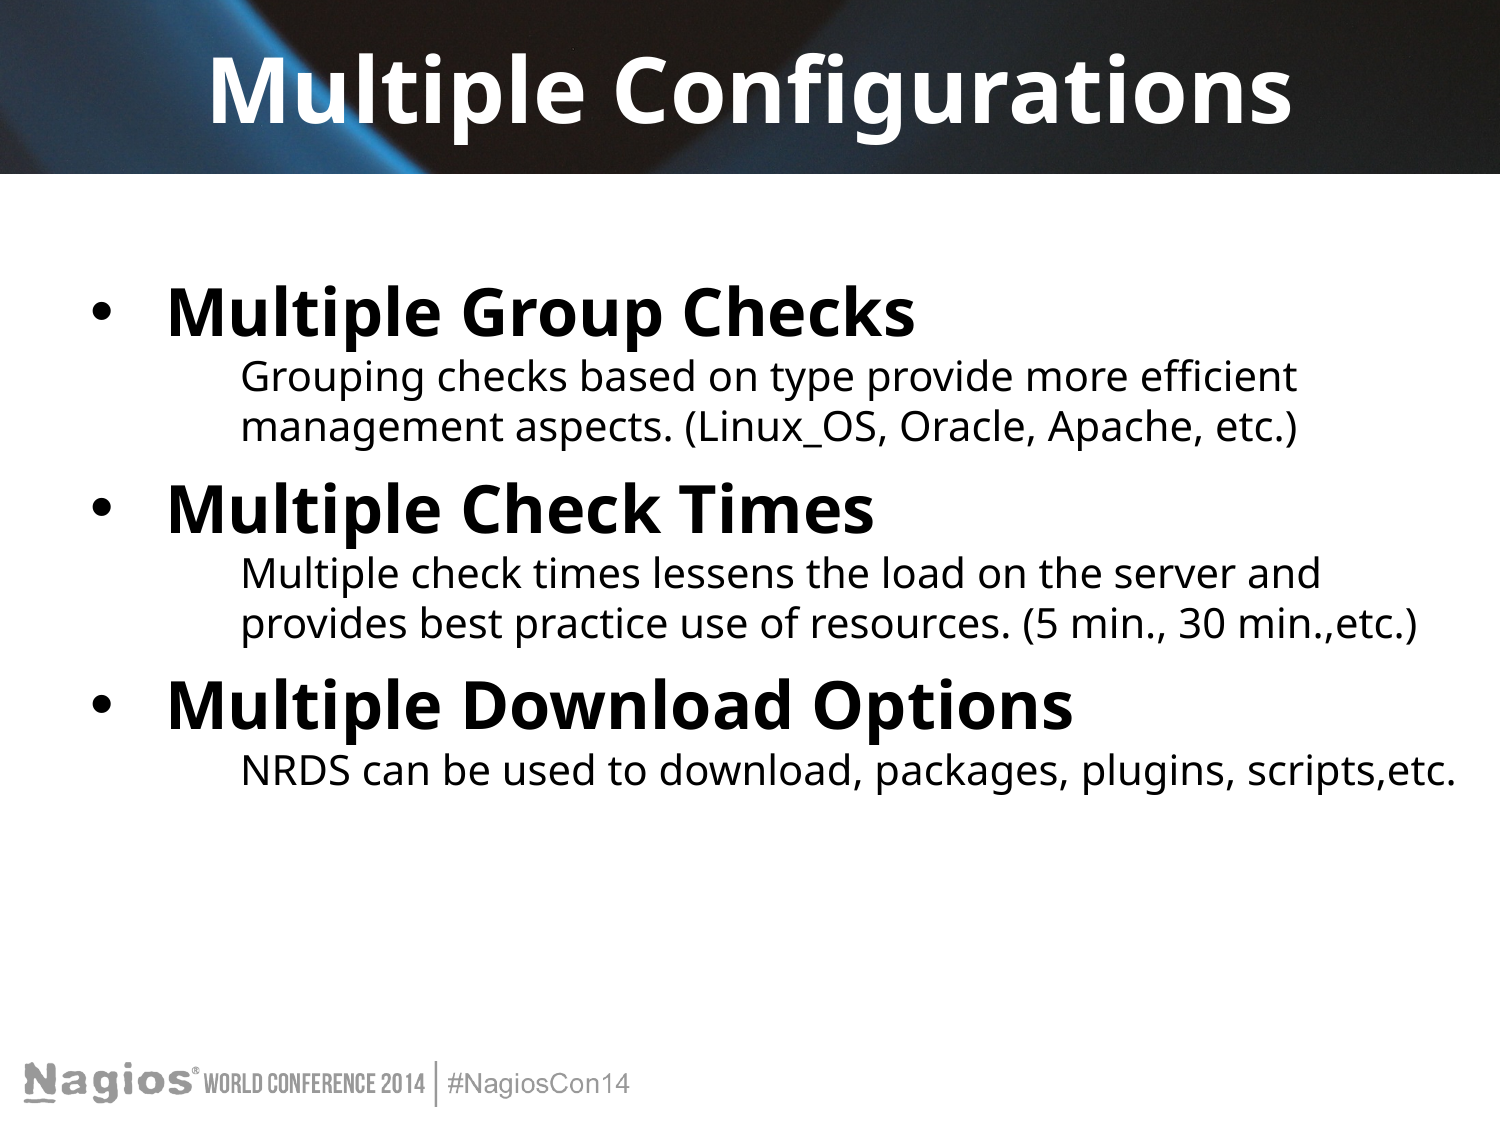

# Multiple Configurations
Multiple Group Checks
Grouping checks based on type provide more efficient management aspects. (Linux_OS, Oracle, Apache, etc.)
Multiple Check Times
Multiple check times lessens the load on the server and provides best practice use of resources. (5 min., 30 min.,etc.)
Multiple Download Options
NRDS can be used to download, packages, plugins, scripts,etc.